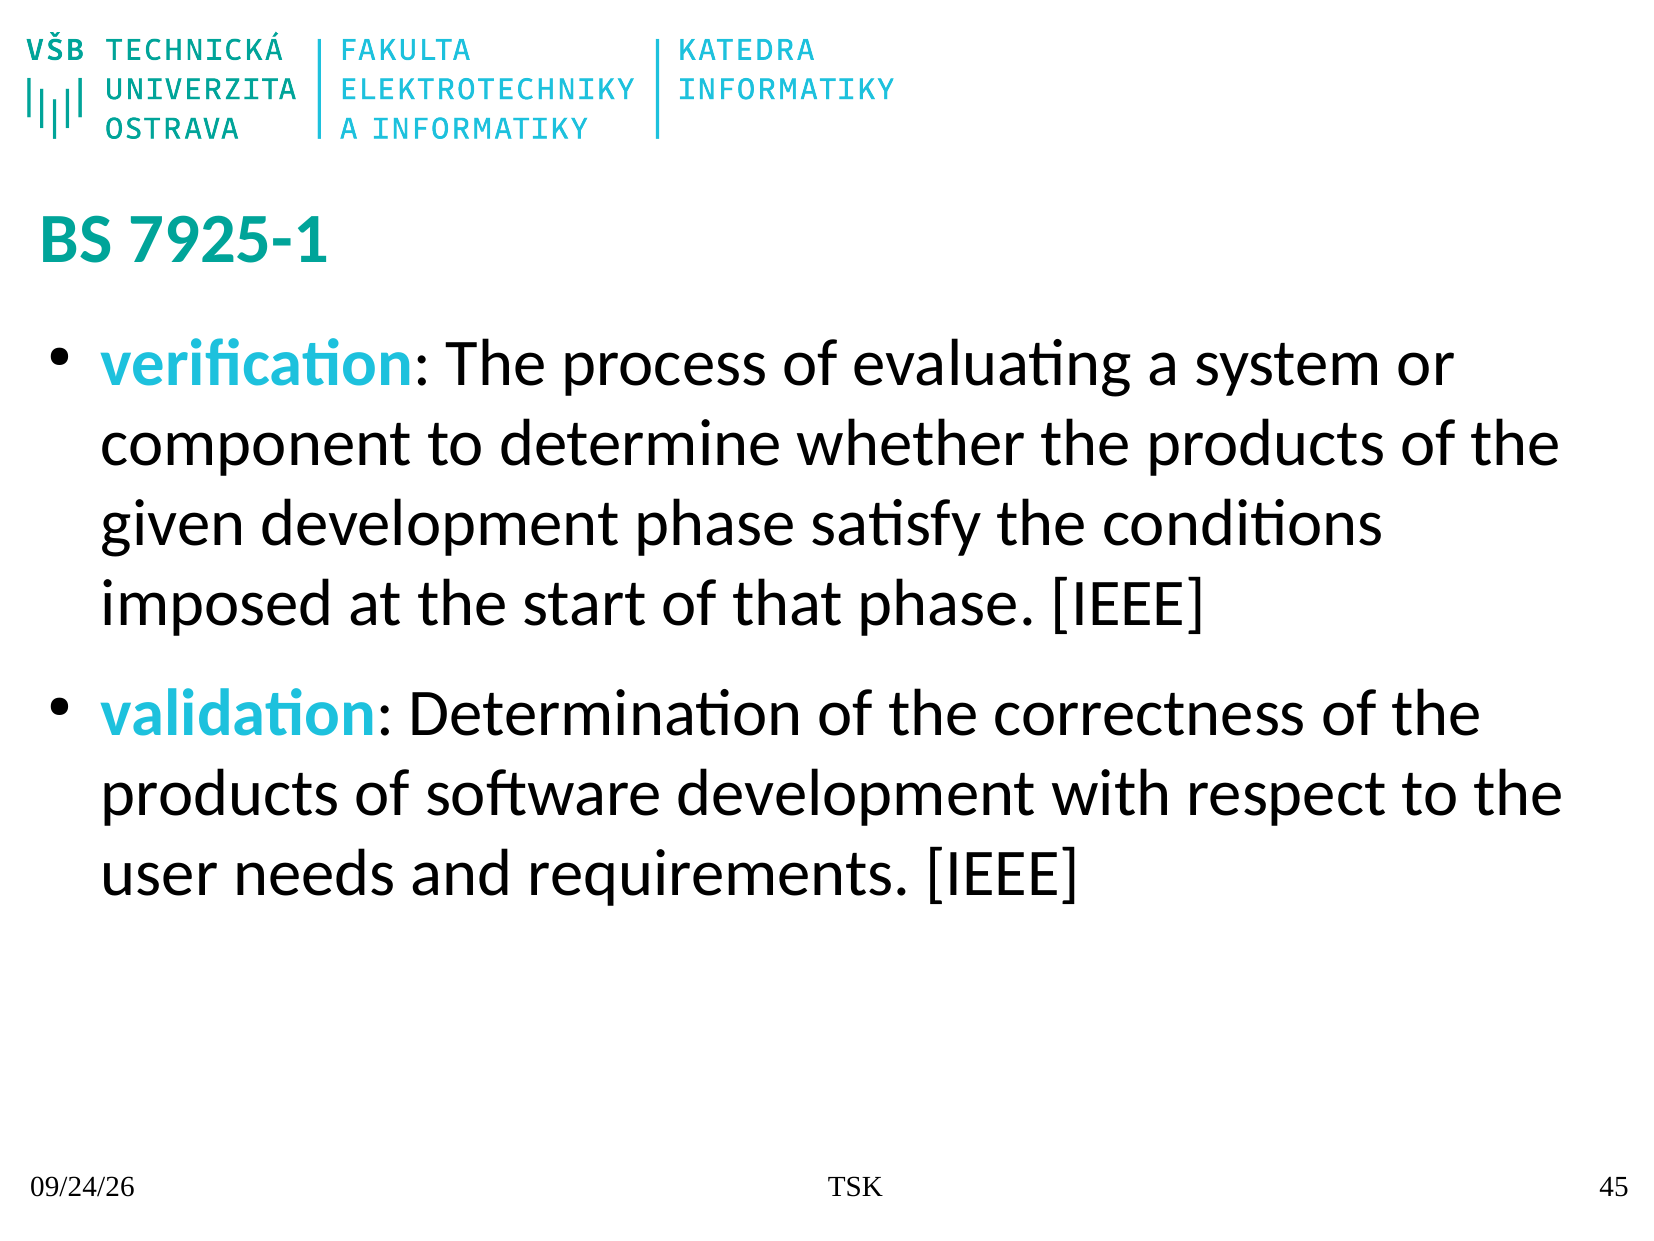

# BS 7925-1
verification: The process of evaluating a system or component to determine whether the products of the given development phase satisfy the conditions imposed at the start of that phase. [IEEE]
validation: Determination of the correctness of the products of software development with respect to the user needs and requirements. [IEEE]
TSK
45